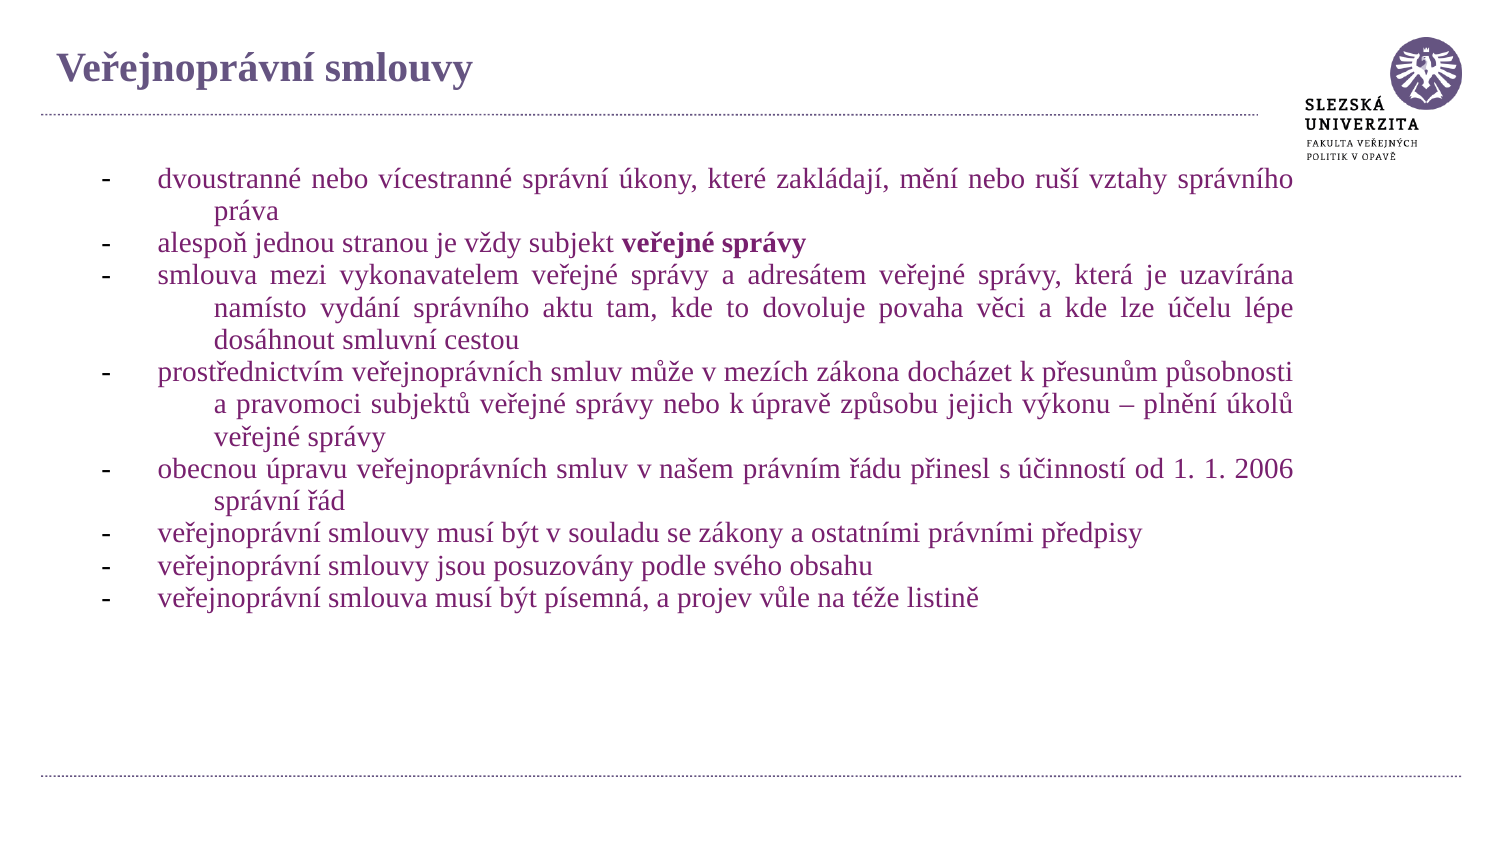

# Veřejnoprávní smlouvy
dvoustranné nebo vícestranné správní úkony, které zakládají, mění nebo ruší vztahy správního práva
alespoň jednou stranou je vždy subjekt veřejné správy
smlouva mezi vykonavatelem veřejné správy a adresátem veřejné správy, která je uzavírána namísto vydání správního aktu tam, kde to dovoluje povaha věci a kde lze účelu lépe dosáhnout smluvní cestou
prostřednictvím veřejnoprávních smluv může v mezích zákona docházet k přesunům působnosti a pravomoci subjektů veřejné správy nebo k úpravě způsobu jejich výkonu – plnění úkolů veřejné správy
obecnou úpravu veřejnoprávních smluv v našem právním řádu přinesl s účinností od 1. 1. 2006 správní řád
veřejnoprávní smlouvy musí být v souladu se zákony a ostatními právními předpisy
veřejnoprávní smlouvy jsou posuzovány podle svého obsahu
veřejnoprávní smlouva musí být písemná, a projev vůle na téže listině